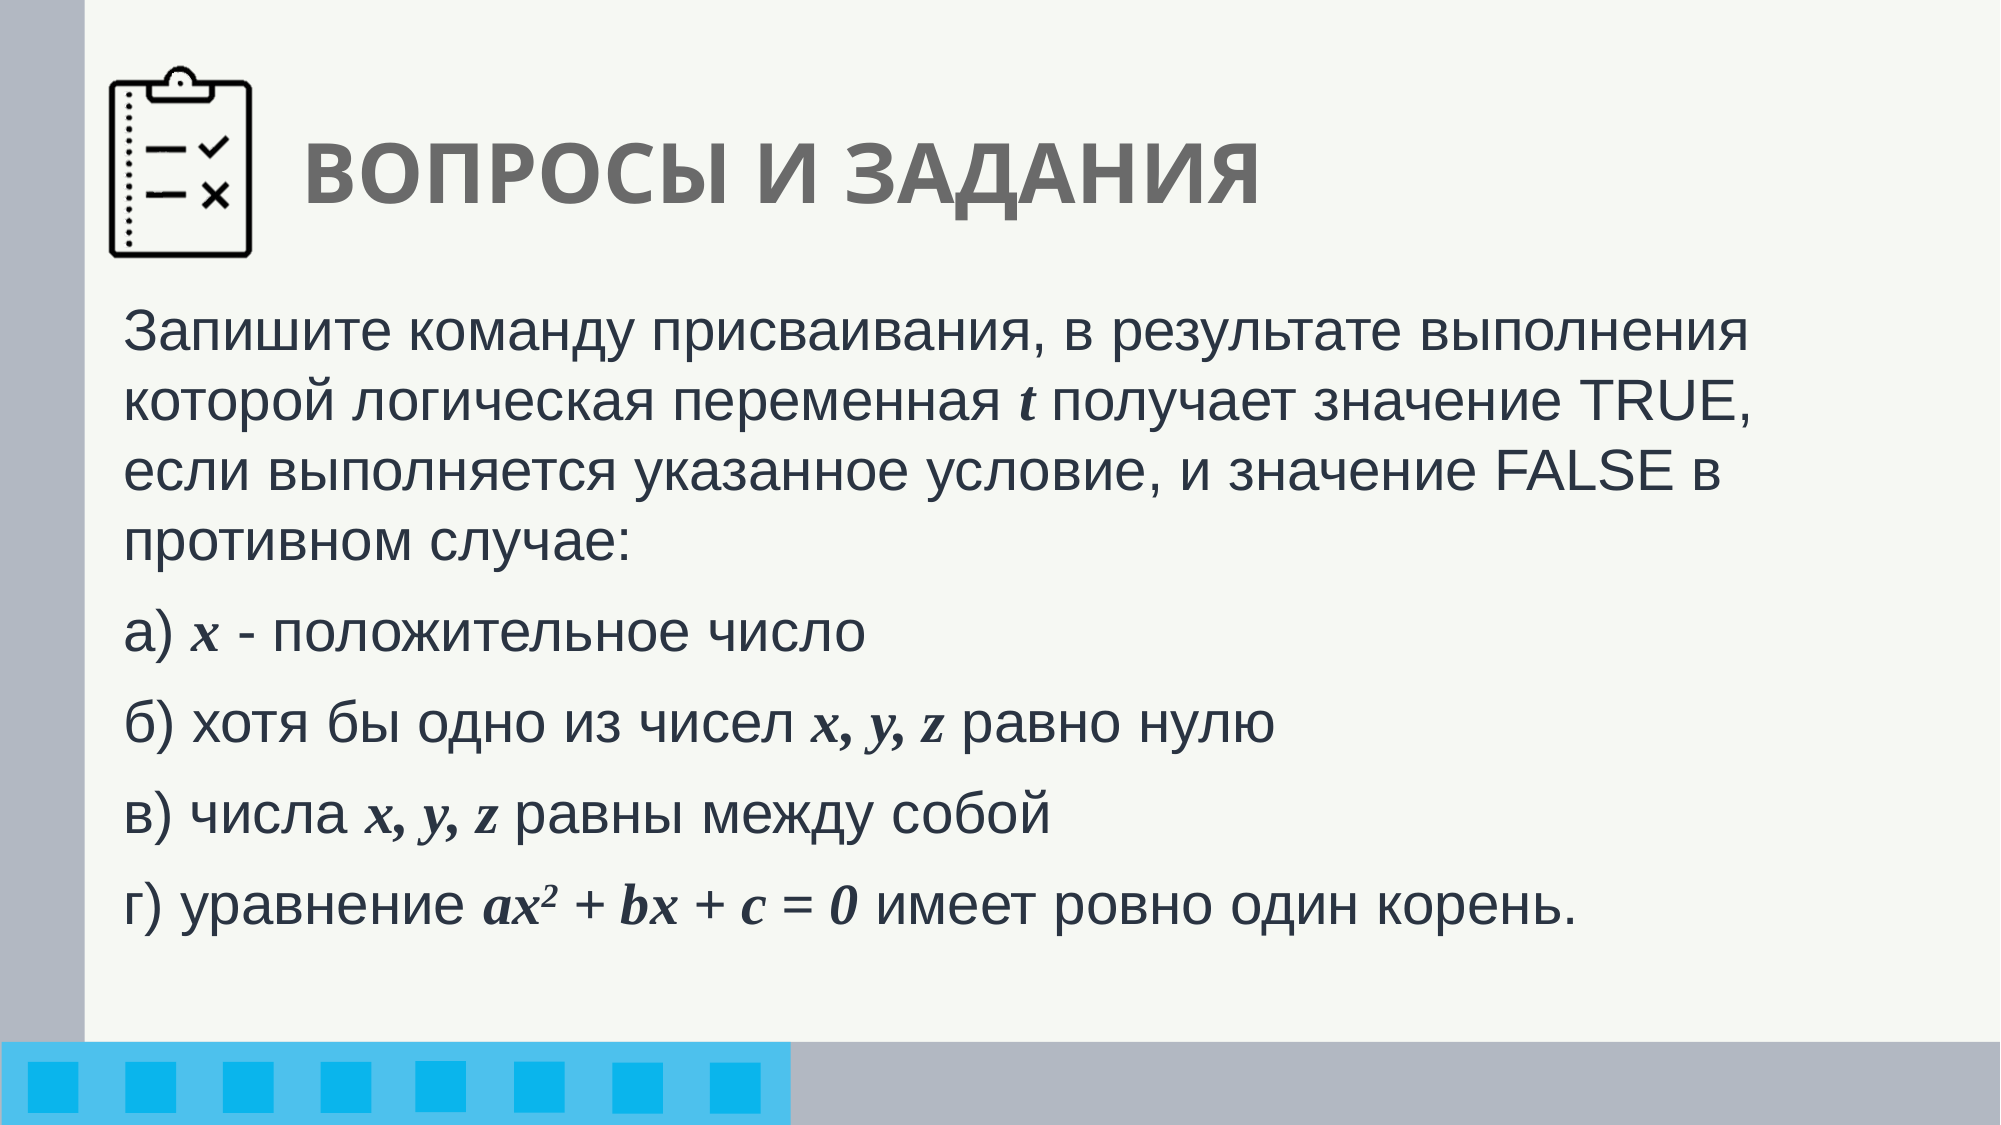

# ВОПРОСЫ И ЗАДАНИЯ
Запишите команду присваивания, в результате выполнения которой логическая переменная t получает значение TRUE, если выполняется указанное условие, и значение FALSE в противном случае:
а) x - положительное число
б) хотя бы одно из чисел x, y, z равно нулю
в) числа x, y, z равны между собой
г) уравнение ax2 + bx + c = 0 имеет ровно один корень.